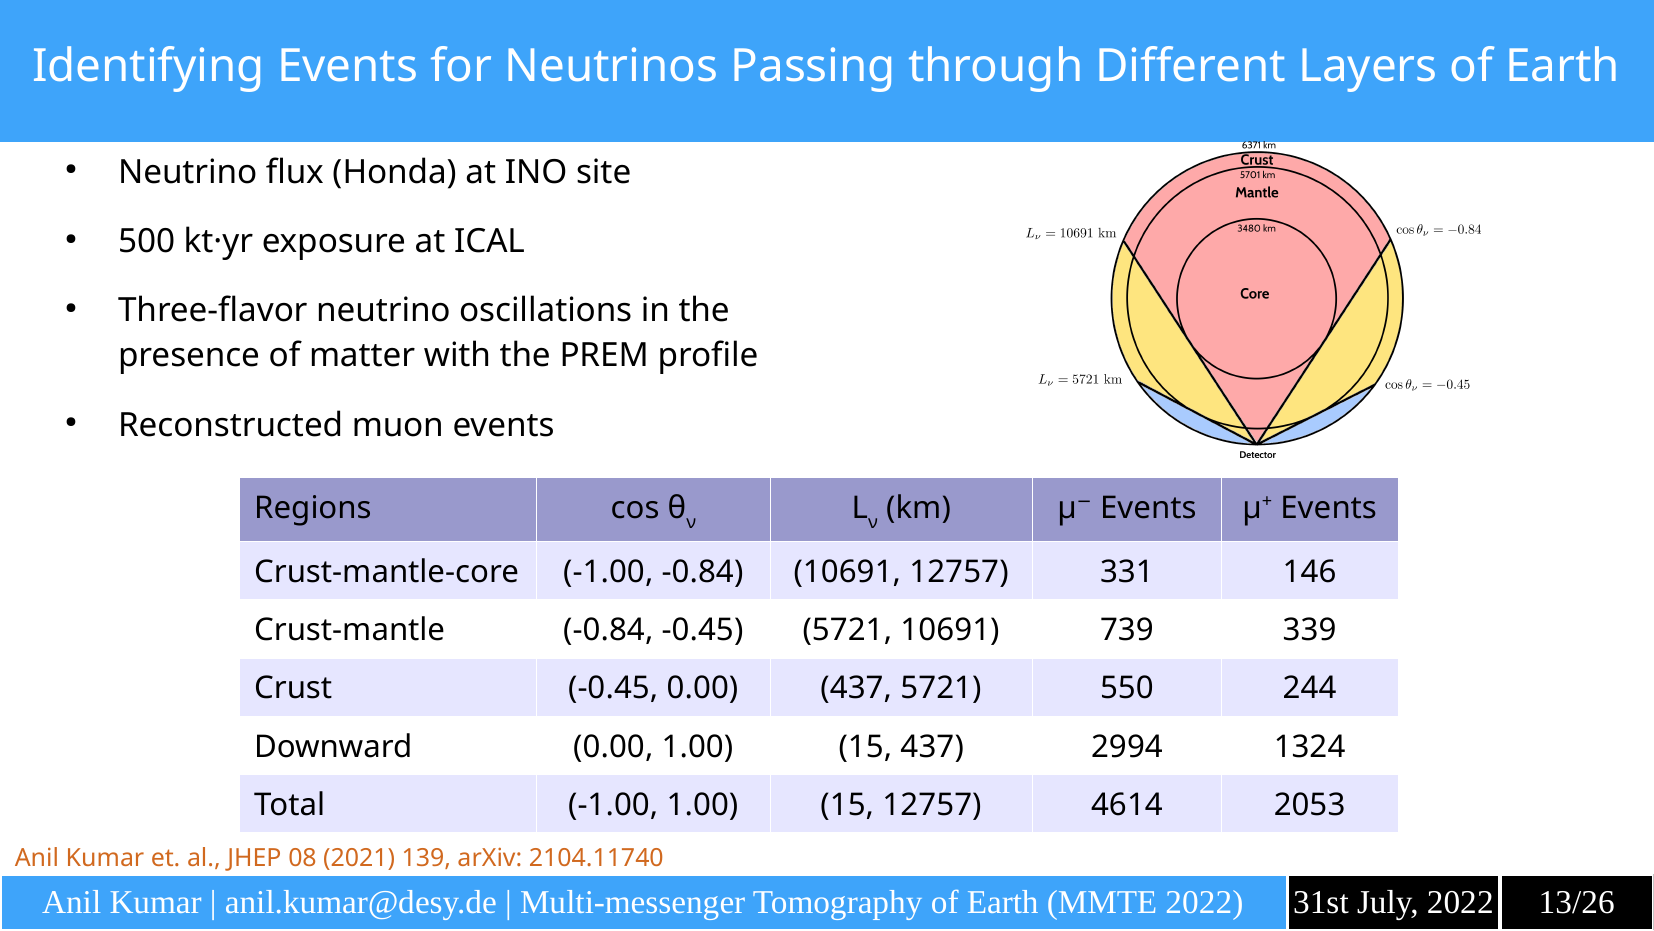

# Identifying Events for Neutrinos Passing through Different Layers of Earth
Neutrino flux (Honda) at INO site
500 kt·yr exposure at ICAL
Three-flavor neutrino oscillations in the presence of matter with the PREM profile
Reconstructed muon events
| Regions | cos θν | Lν (km) | μ− Events | μ+ Events |
| --- | --- | --- | --- | --- |
| Crust-mantle-core | (-1.00, -0.84) | (10691, 12757) | 331 | 146 |
| Crust-mantle | (-0.84, -0.45) | (5721, 10691) | 739 | 339 |
| Crust | (-0.45, 0.00) | (437, 5721) | 550 | 244 |
| Downward | (0.00, 1.00) | (15, 437) | 2994 | 1324 |
| Total | (-1.00, 1.00) | (15, 12757) | 4614 | 2053 |
Anil Kumar et. al., JHEP 08 (2021) 139, arXiv: 2104.11740
Anil Kumar | anil.kumar@desy.de | Multi-messenger Tomography of Earth (MMTE 2022)
13